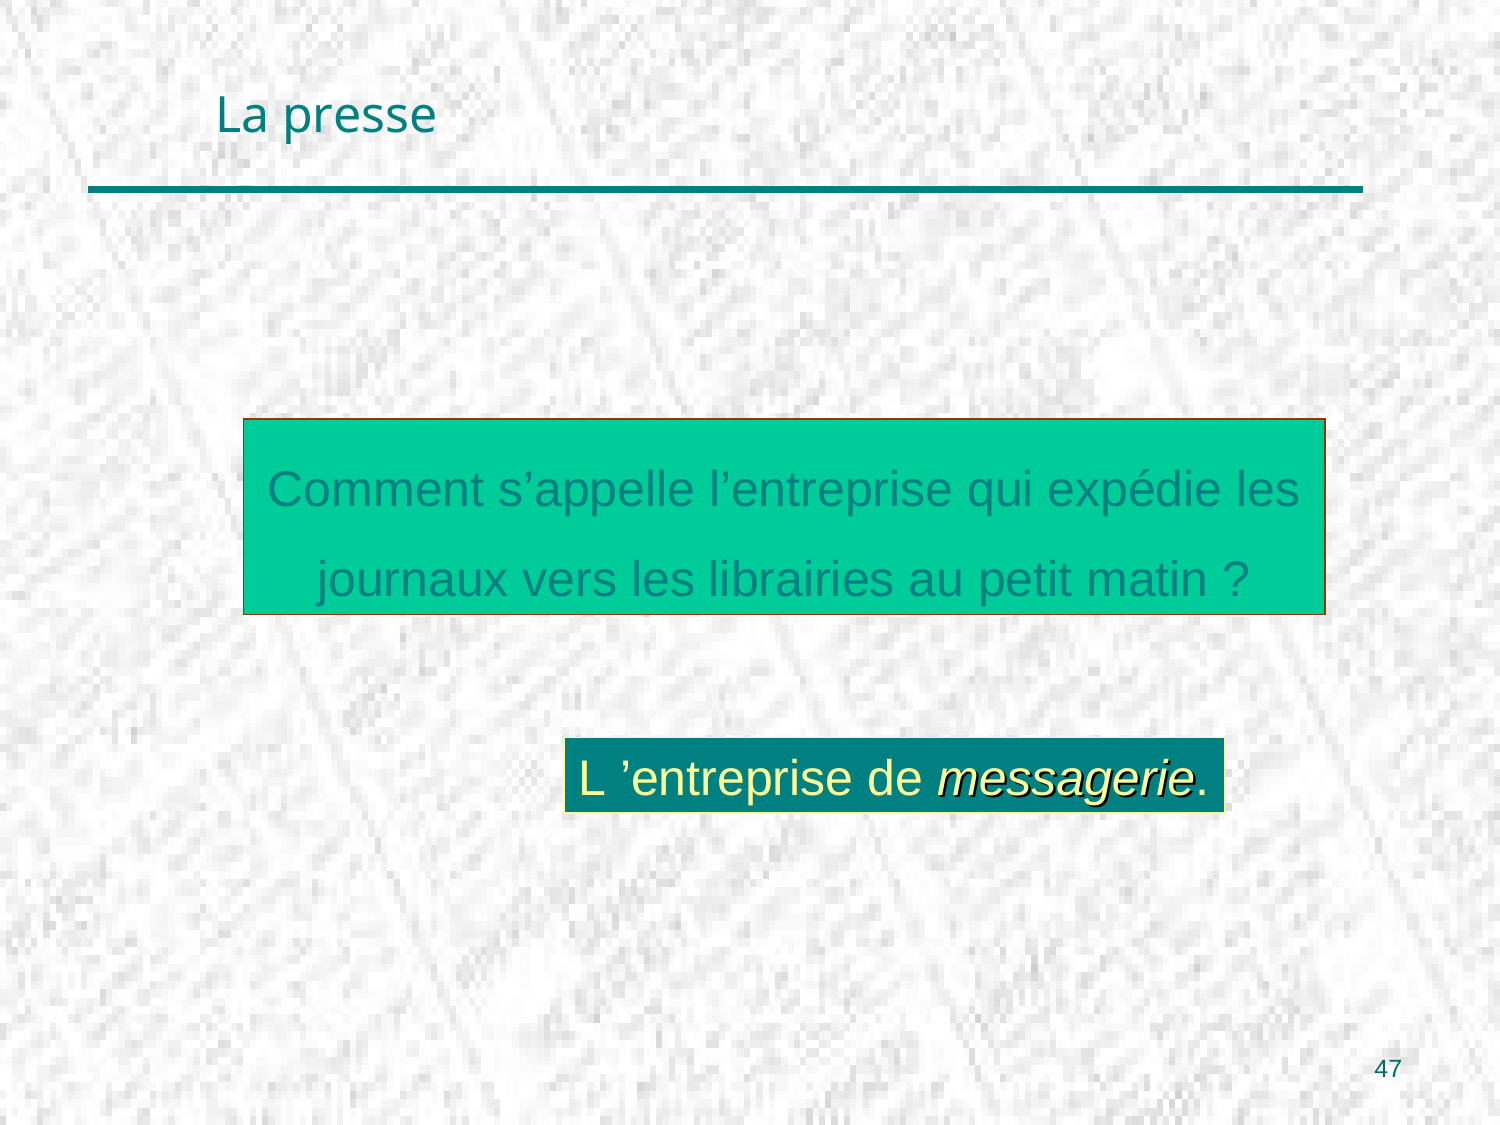

La presse
Comment s’appelle l’entreprise qui expédie les journaux vers les librairies au petit matin ?
L ’entreprise de messagerie.
47